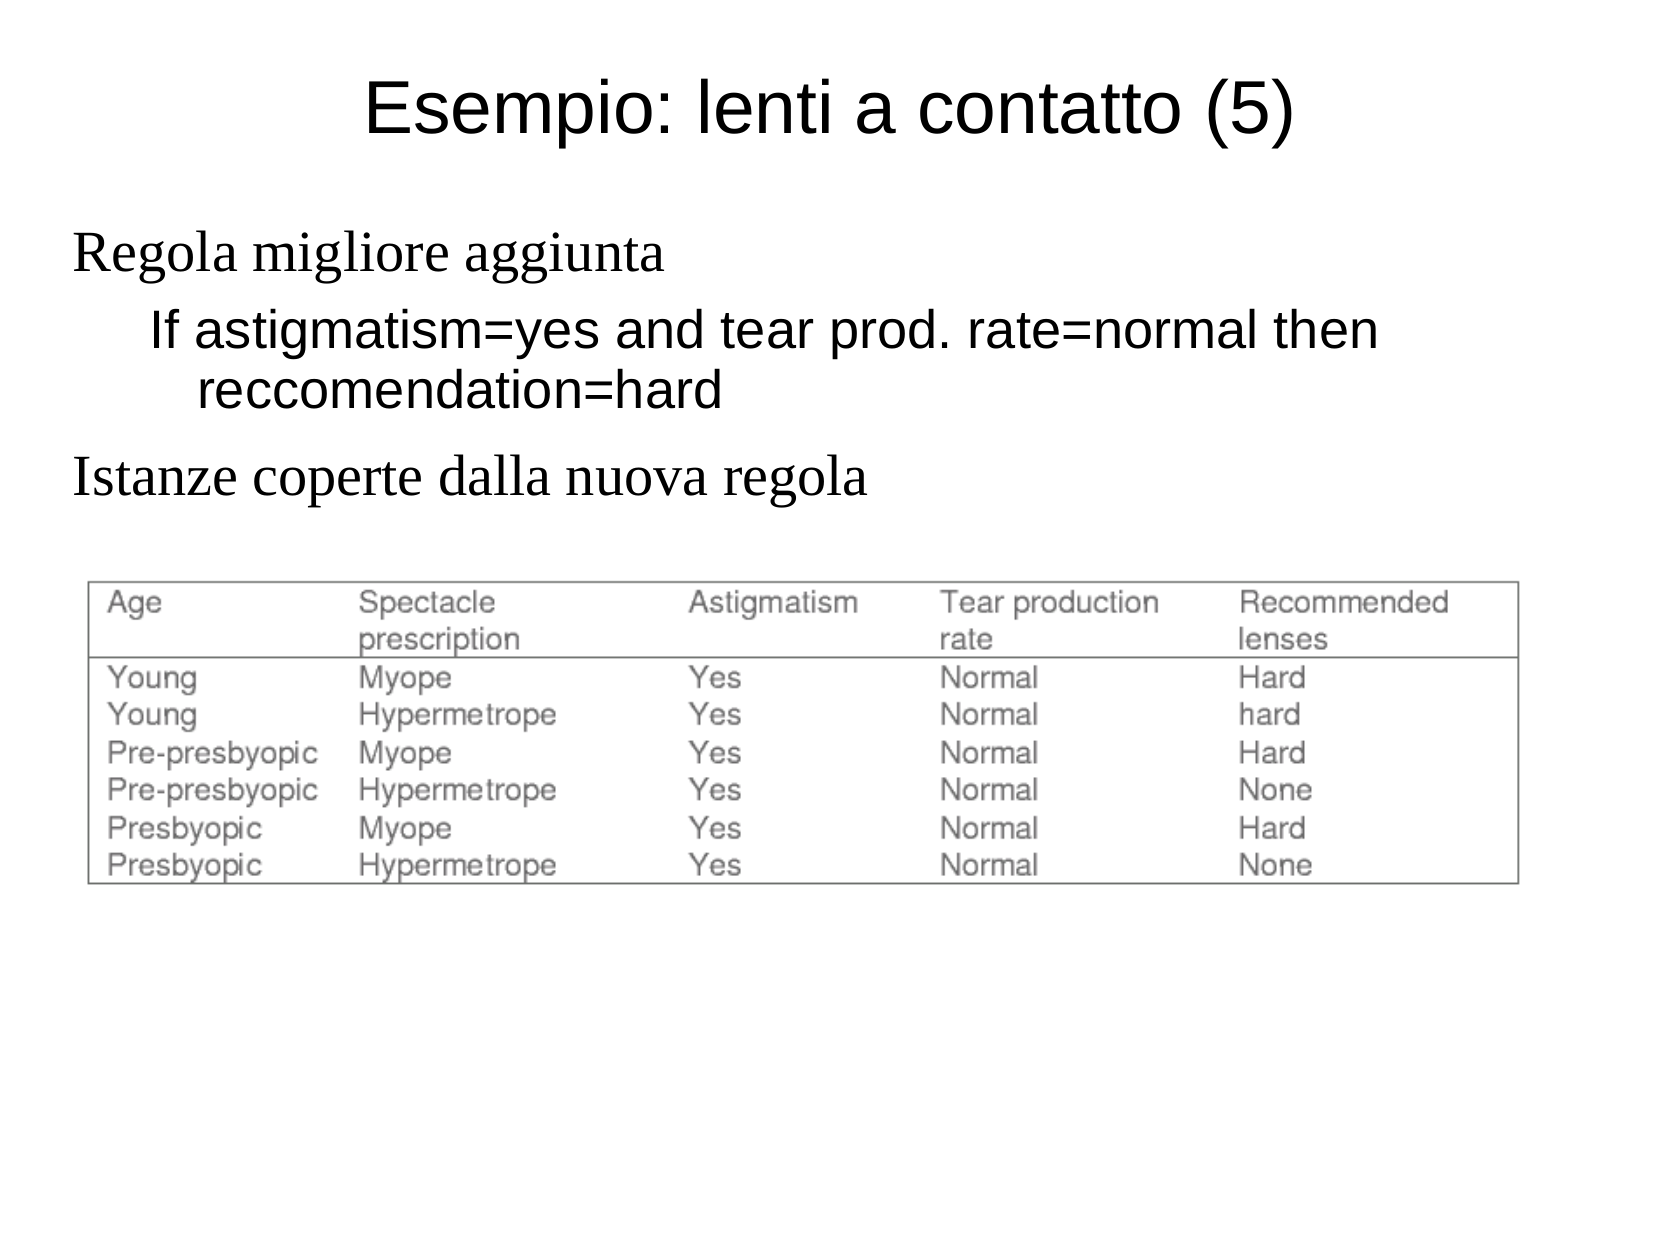

# Esempio: lenti a contatto (5)
Regola migliore aggiunta
If astigmatism=yes and tear prod. rate=normal then reccomendation=hard
Istanze coperte dalla nuova regola